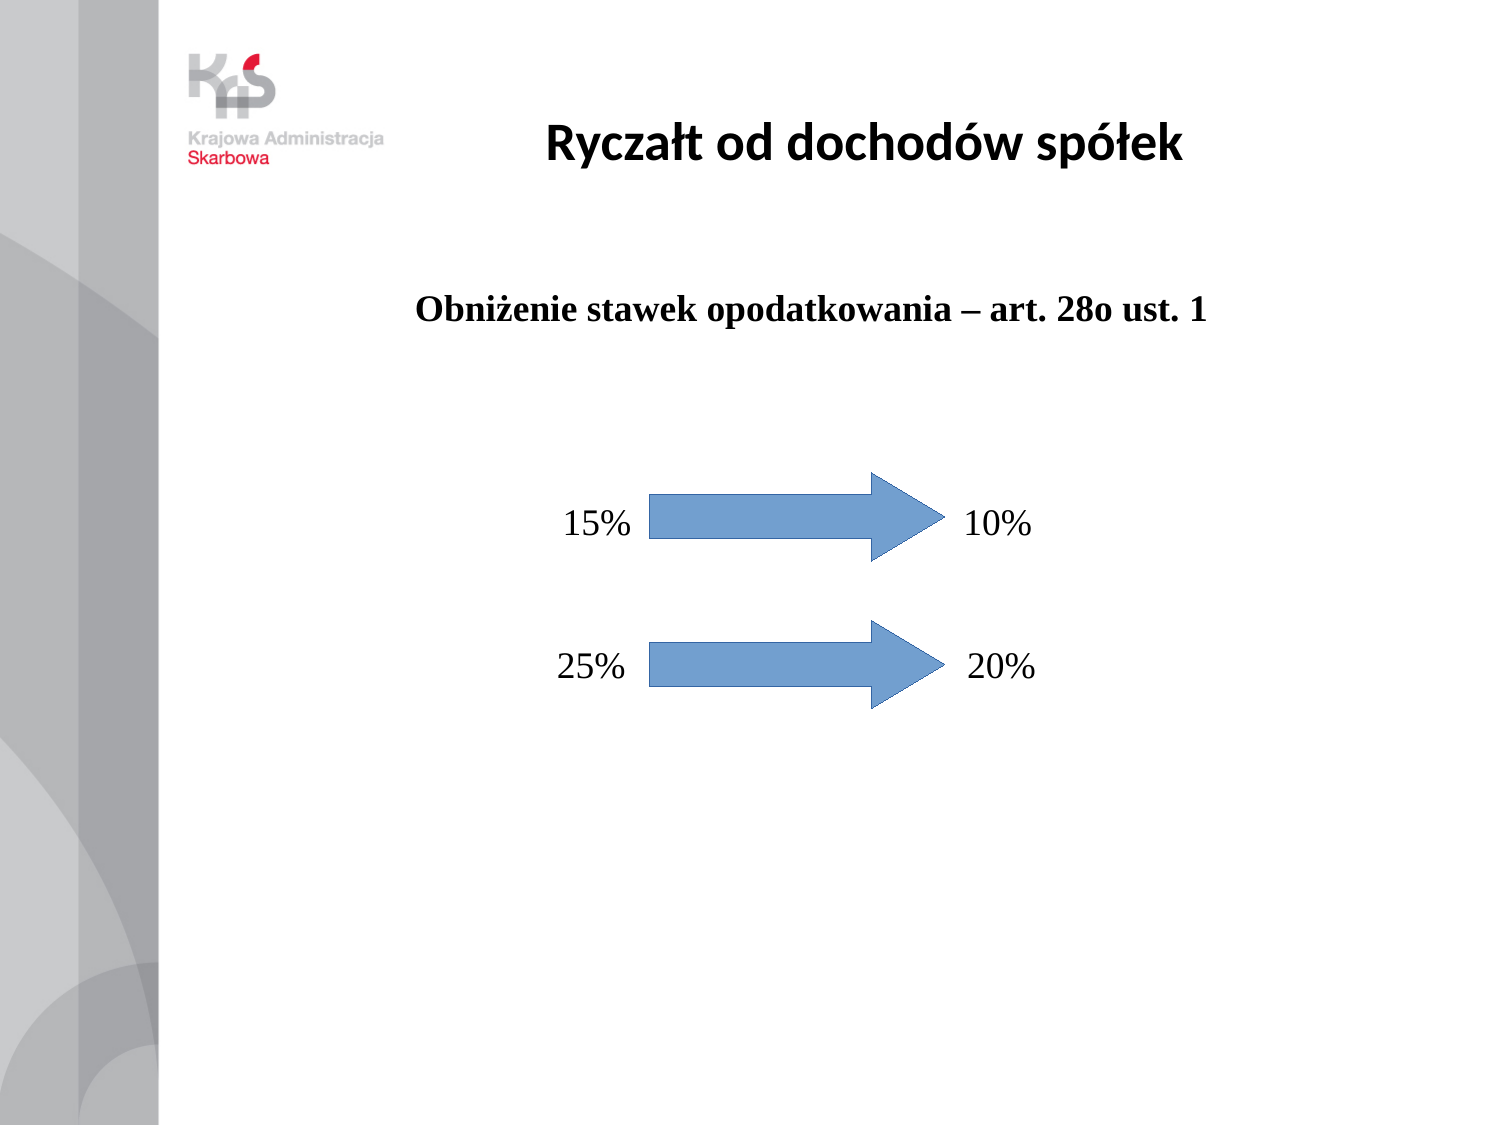

Obniżenie stawek opodatkowania – art. 28o ust. 1
15% 10%
 25% 20%
# Ryczałt od dochodów spółek